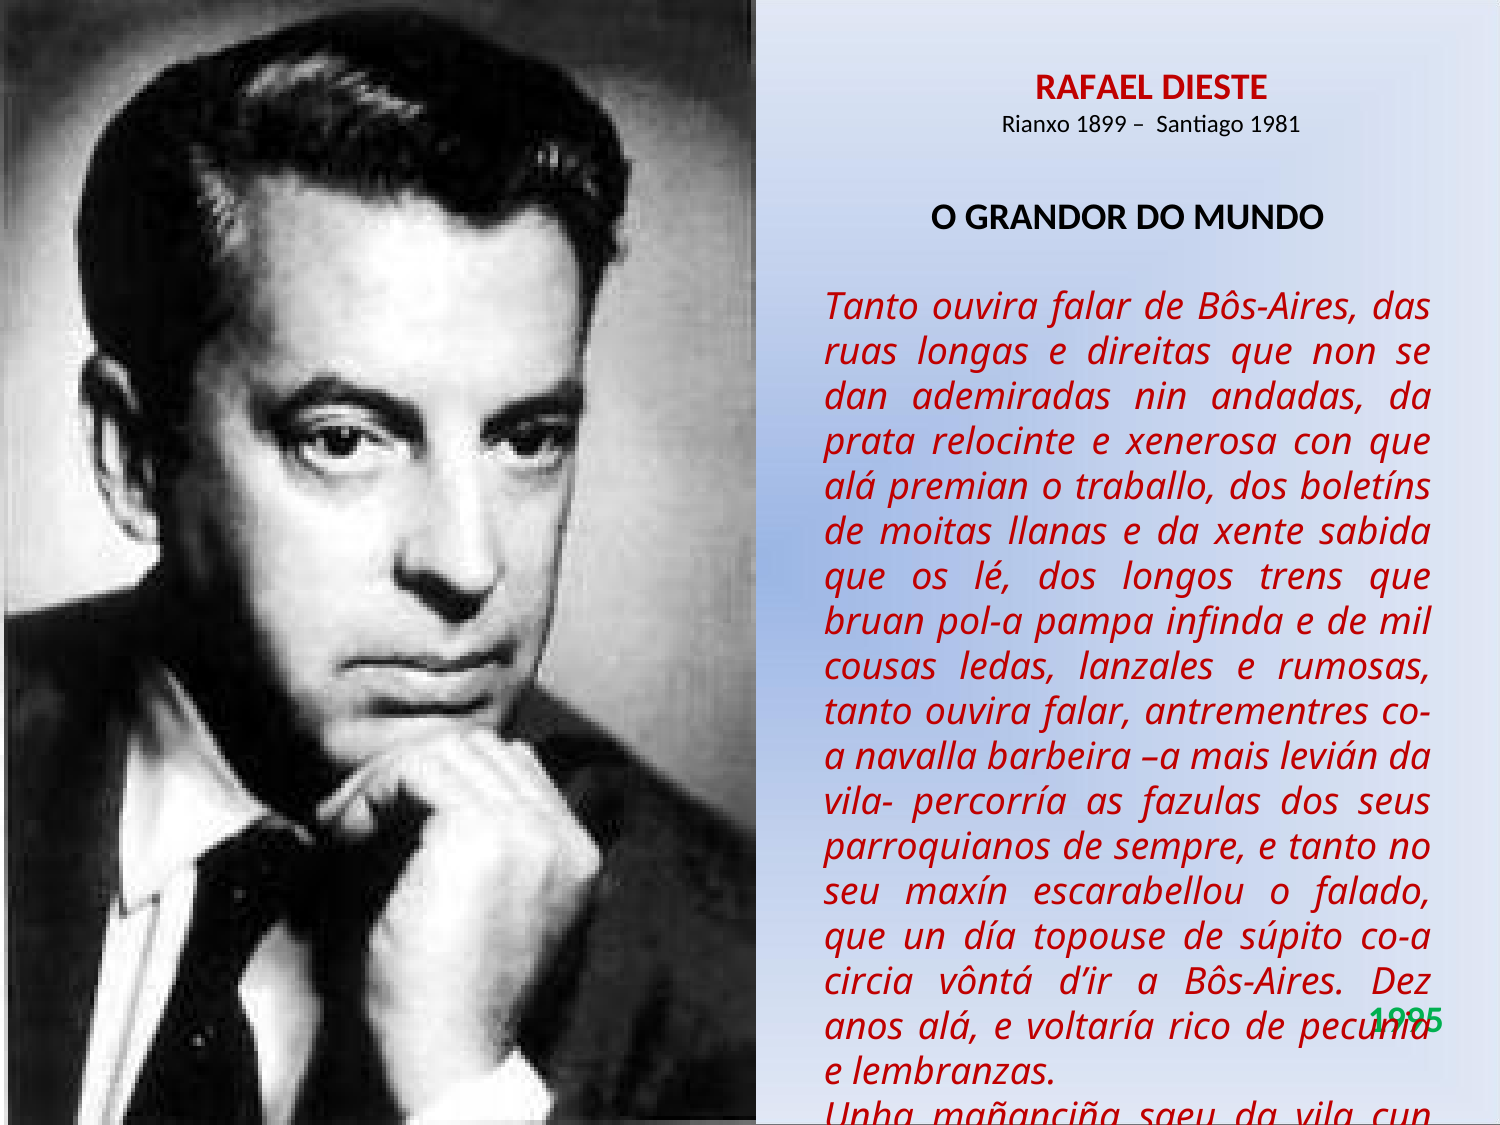

RAFAEL DIESTE
Rianxo 1899 – Santiago 1981
O GRANDOR DO MUNDO
Tanto ouvira falar de Bôs-Aires, das ruas longas e direitas que non se dan ademiradas nin andadas, da prata relocinte e xenerosa con que alá premian o traballo, dos boletíns de moitas llanas e da xente sabida que os lé, dos longos trens que bruan pol-a pampa infinda e de mil cousas ledas, lanzales e rumosas, tanto ouvira falar, antrementres co-a navalla barbeira –a mais levián da vila- percorría as fazulas dos seus parroquianos de sempre, e tanto no seu maxín escarabellou o falado, que un día topouse de súpito co-a circia vôntá d’ir a Bôs-Aires. Dez anos alá, e voltaría rico de pecunia e lembranzas.
Unha mañanciña saeu da vila cun baul pequerrecho....
1995